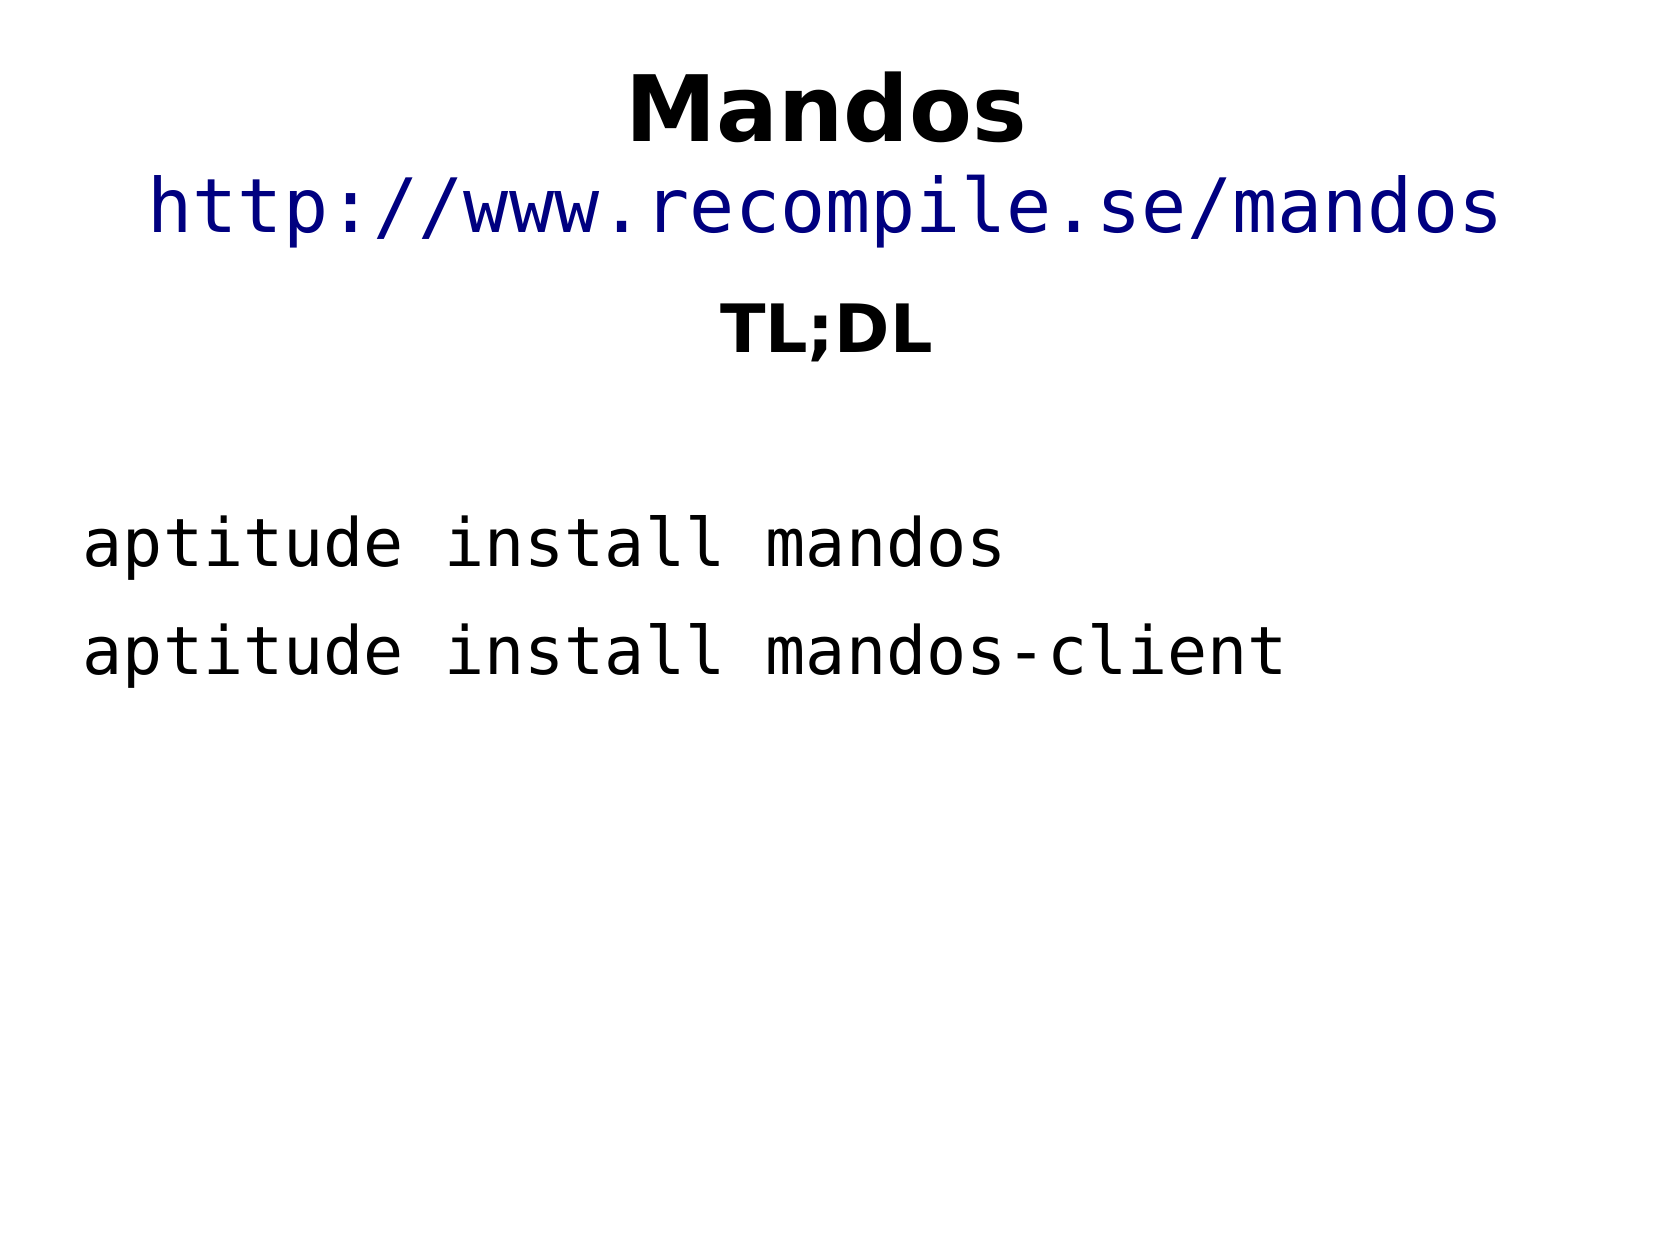

# Mandos http://www.recompile.se/mandos
TL;DL
aptitude install mandos
aptitude install mandos-client